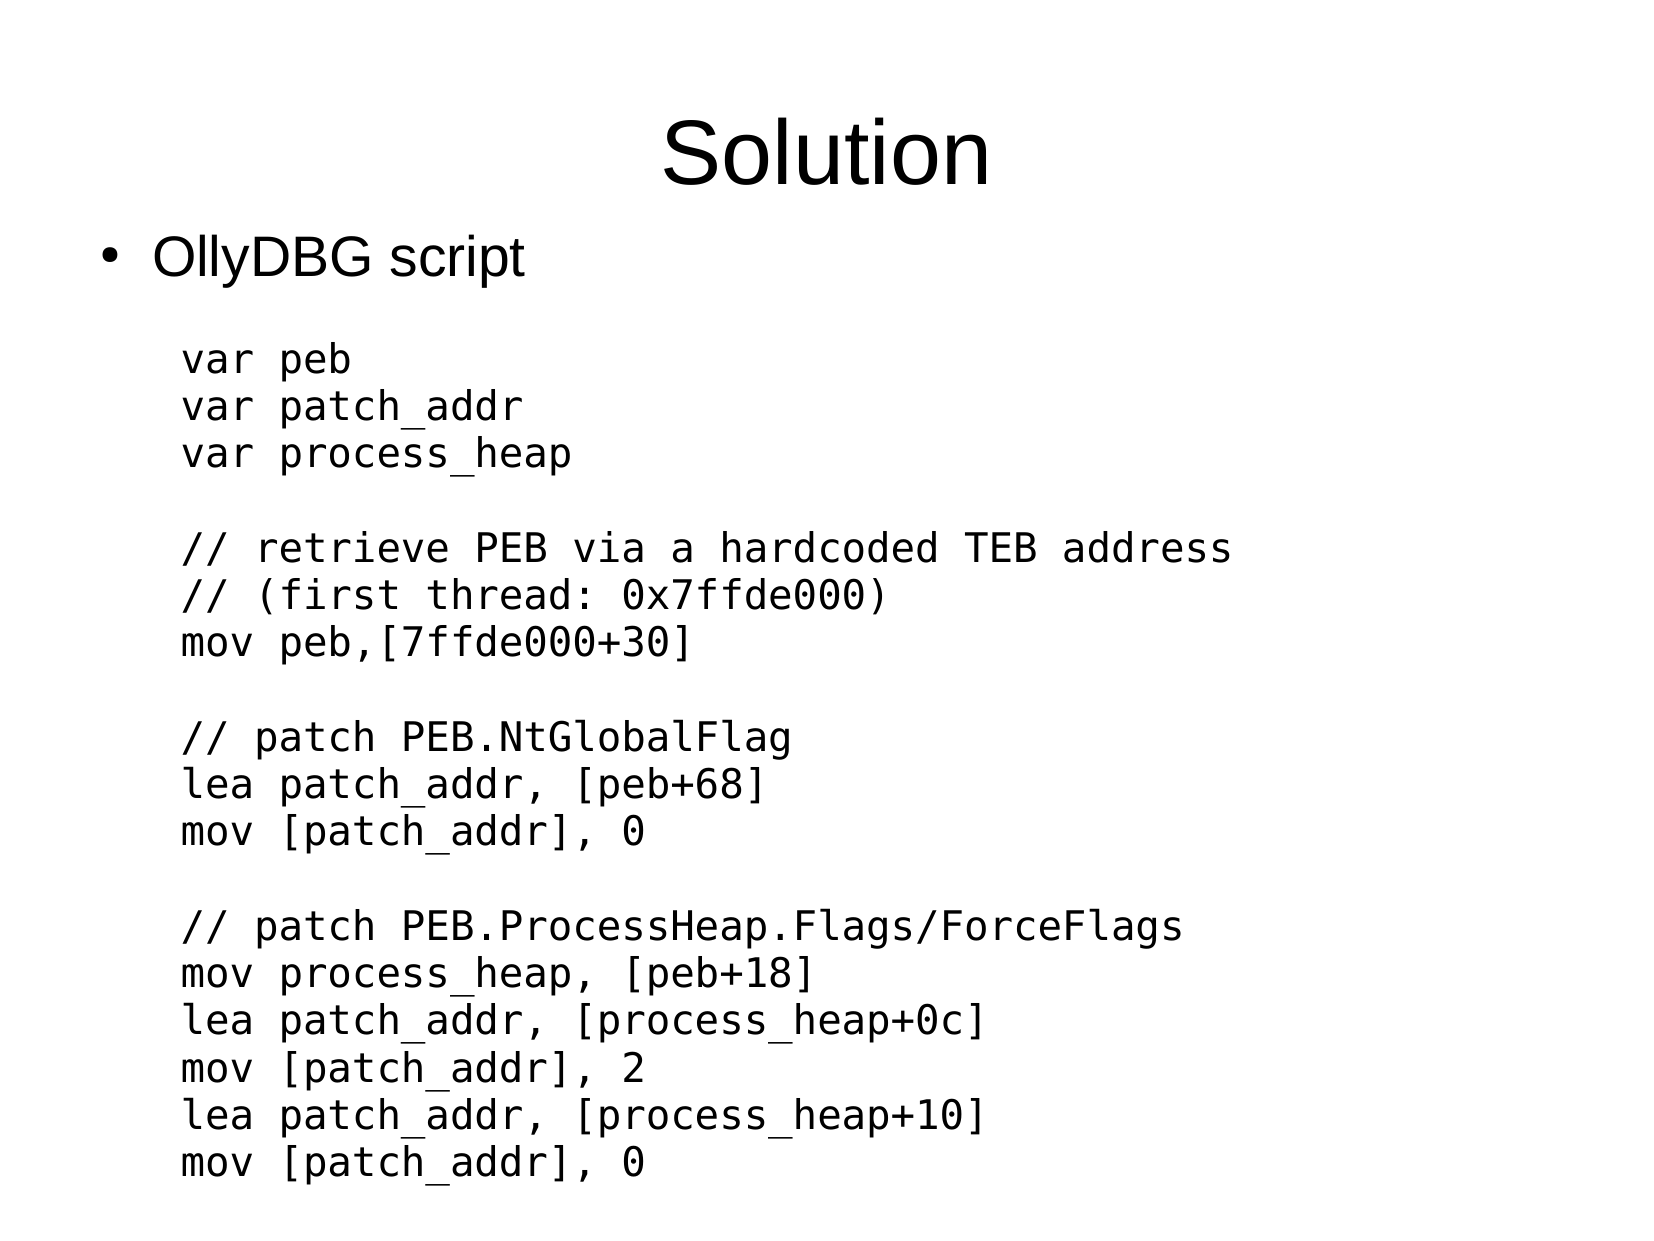

# Solution
OllyDBG script
 var peb
 var patch_addr
 var process_heap
 // retrieve PEB via a hardcoded TEB address
 // (first thread: 0x7ffde000)
 mov peb,[7ffde000+30]
 // patch PEB.NtGlobalFlag
 lea patch_addr, [peb+68]
 mov [patch_addr], 0
 // patch PEB.ProcessHeap.Flags/ForceFlags
 mov process_heap, [peb+18]
 lea patch_addr, [process_heap+0c]
 mov [patch_addr], 2
 lea patch_addr, [process_heap+10]
 mov [patch_addr], 0